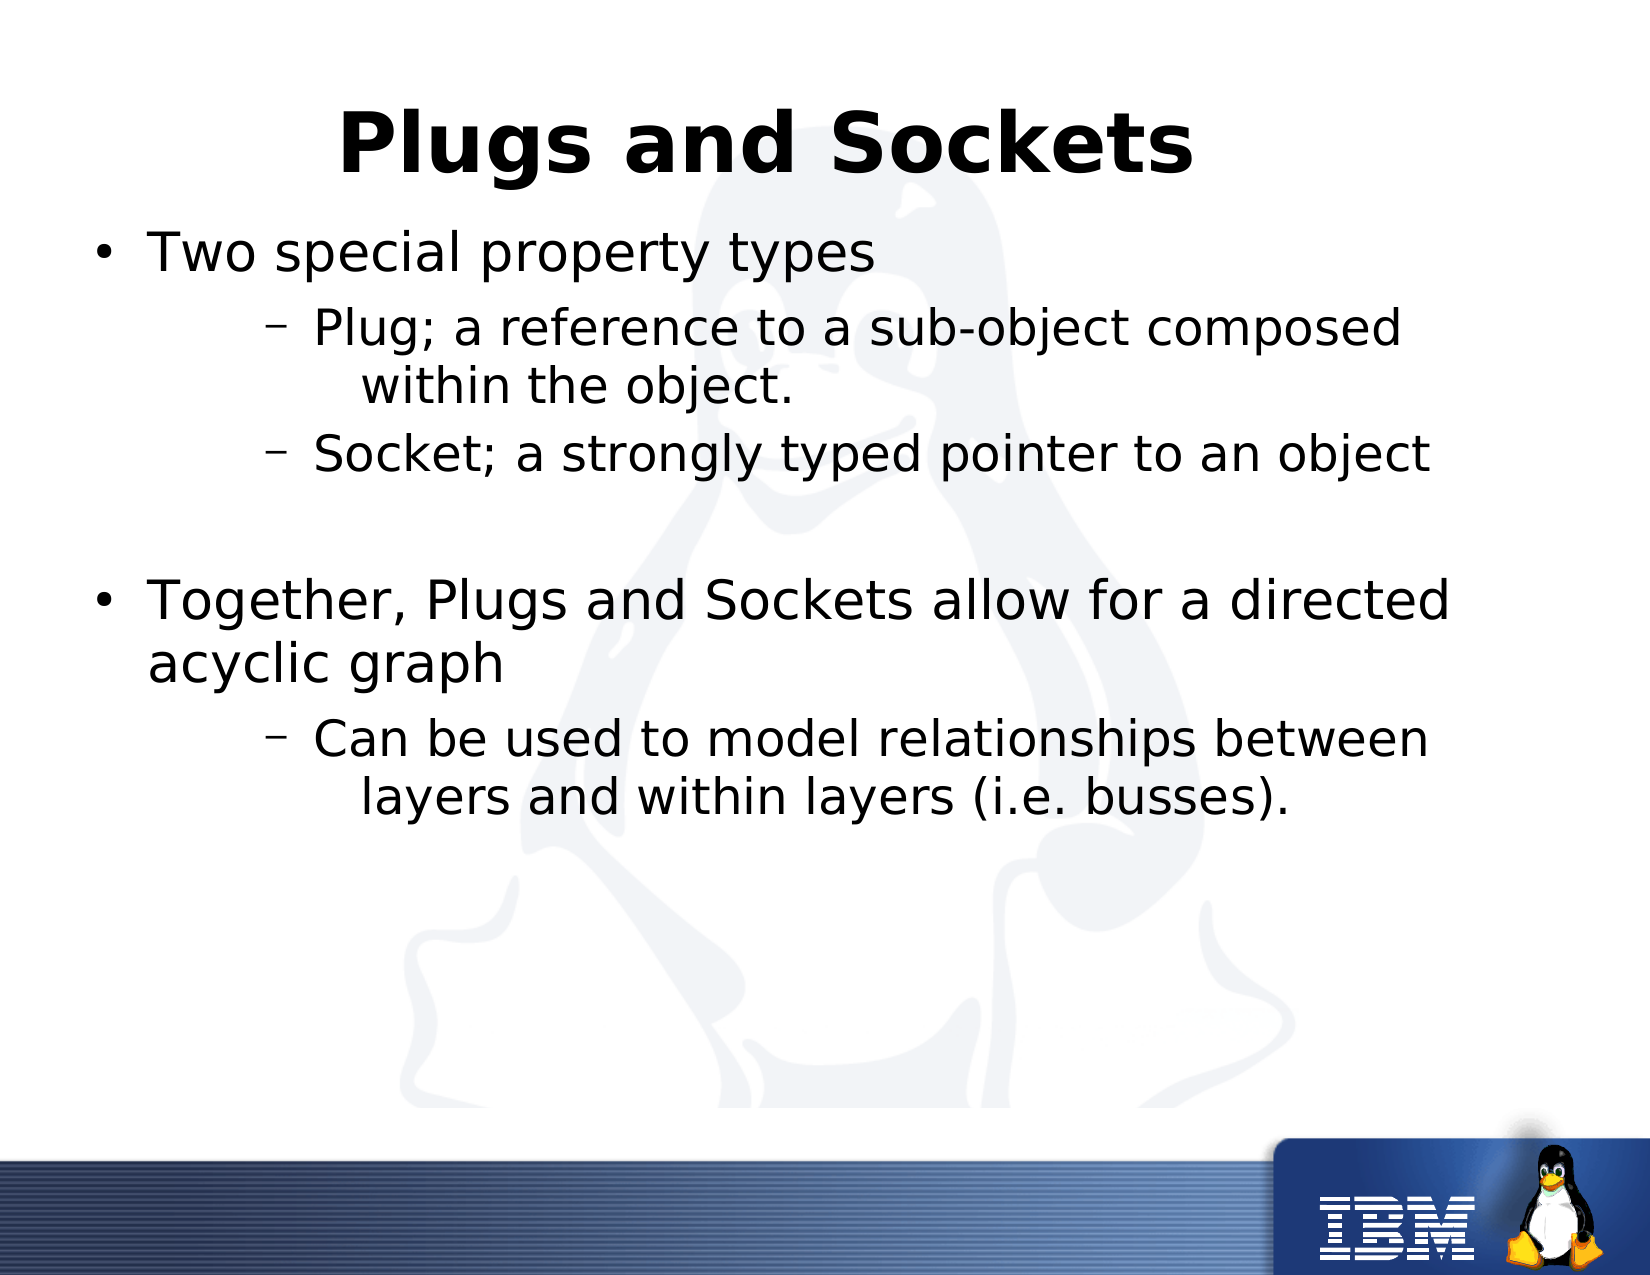

# Plugs and Sockets
Two special property types
Plug; a reference to a sub-object composed within the object.
Socket; a strongly typed pointer to an object
Together, Plugs and Sockets allow for a directed acyclic graph
Can be used to model relationships between layers and within layers (i.e. busses).